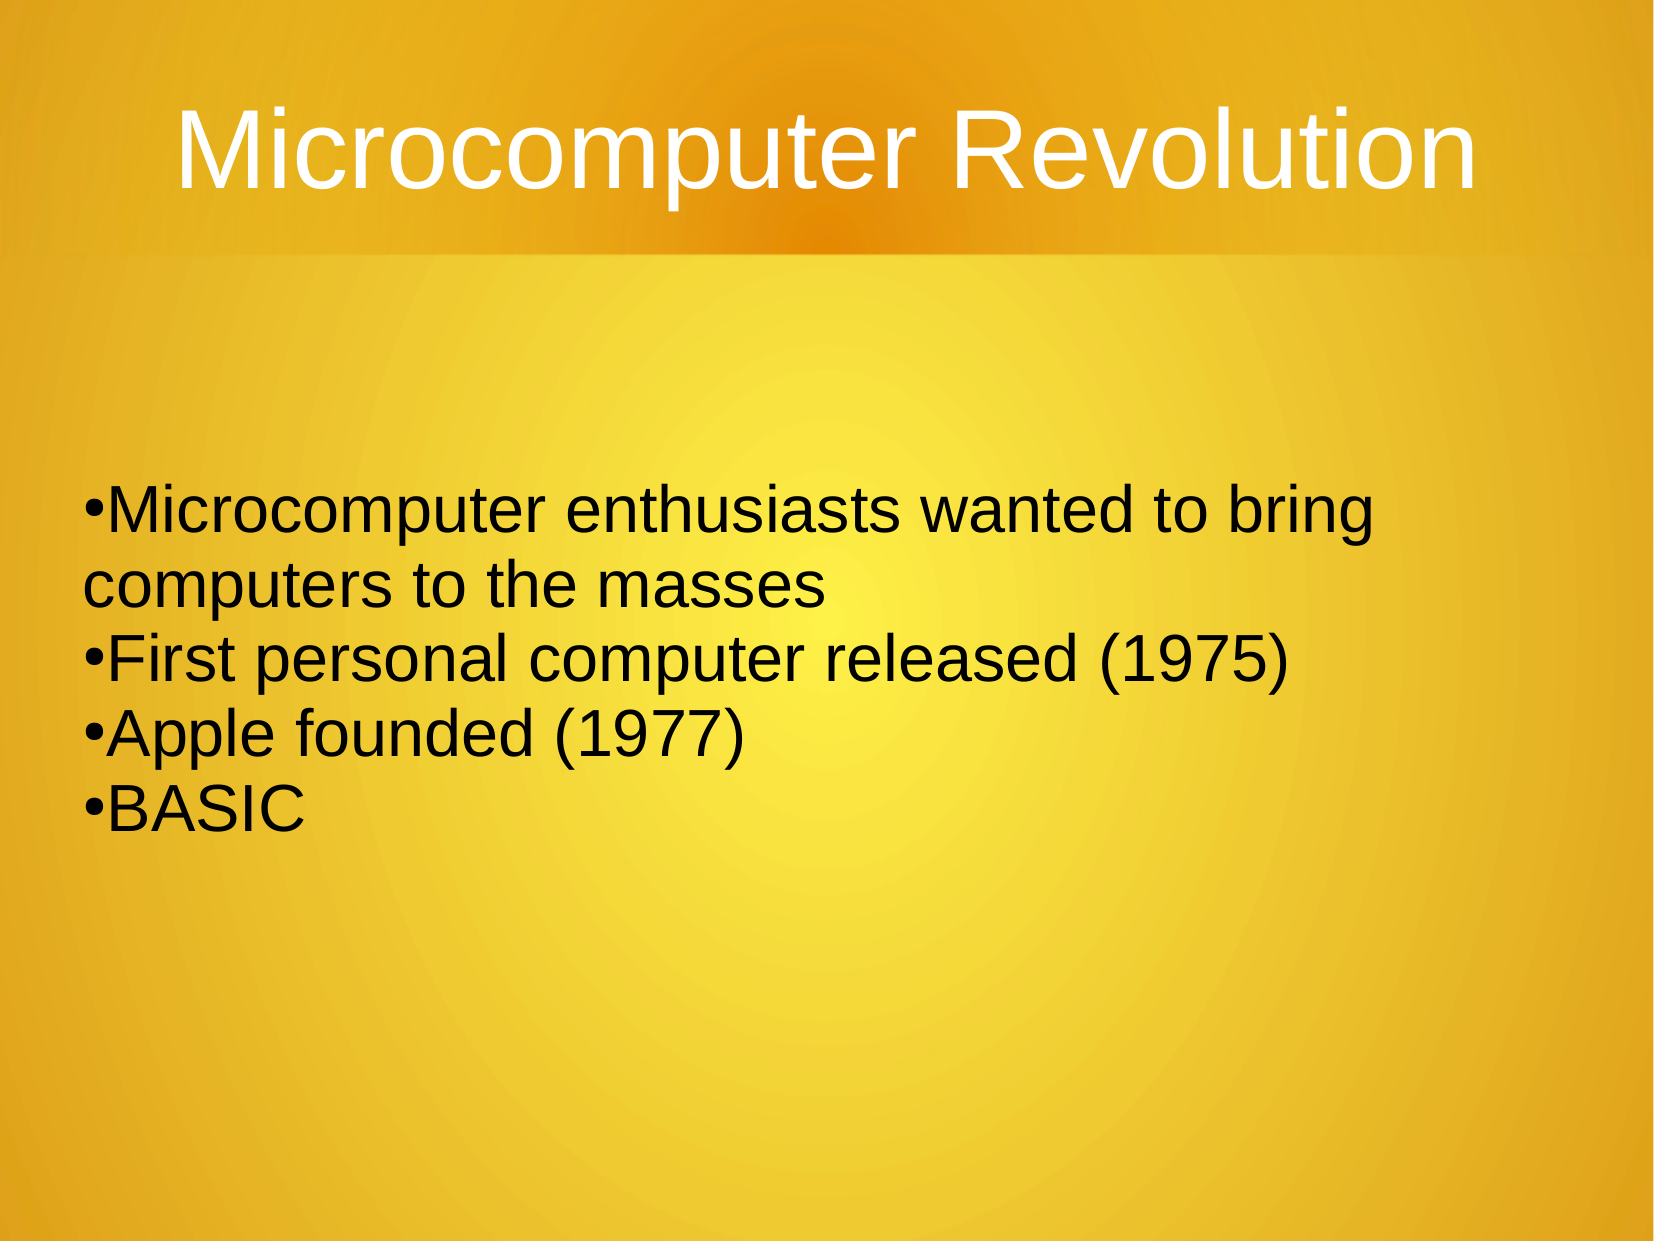

# Microcomputer Revolution
Microcomputer enthusiasts wanted to bring computers to the masses
First personal computer released (1975)
Apple founded (1977)
BASIC